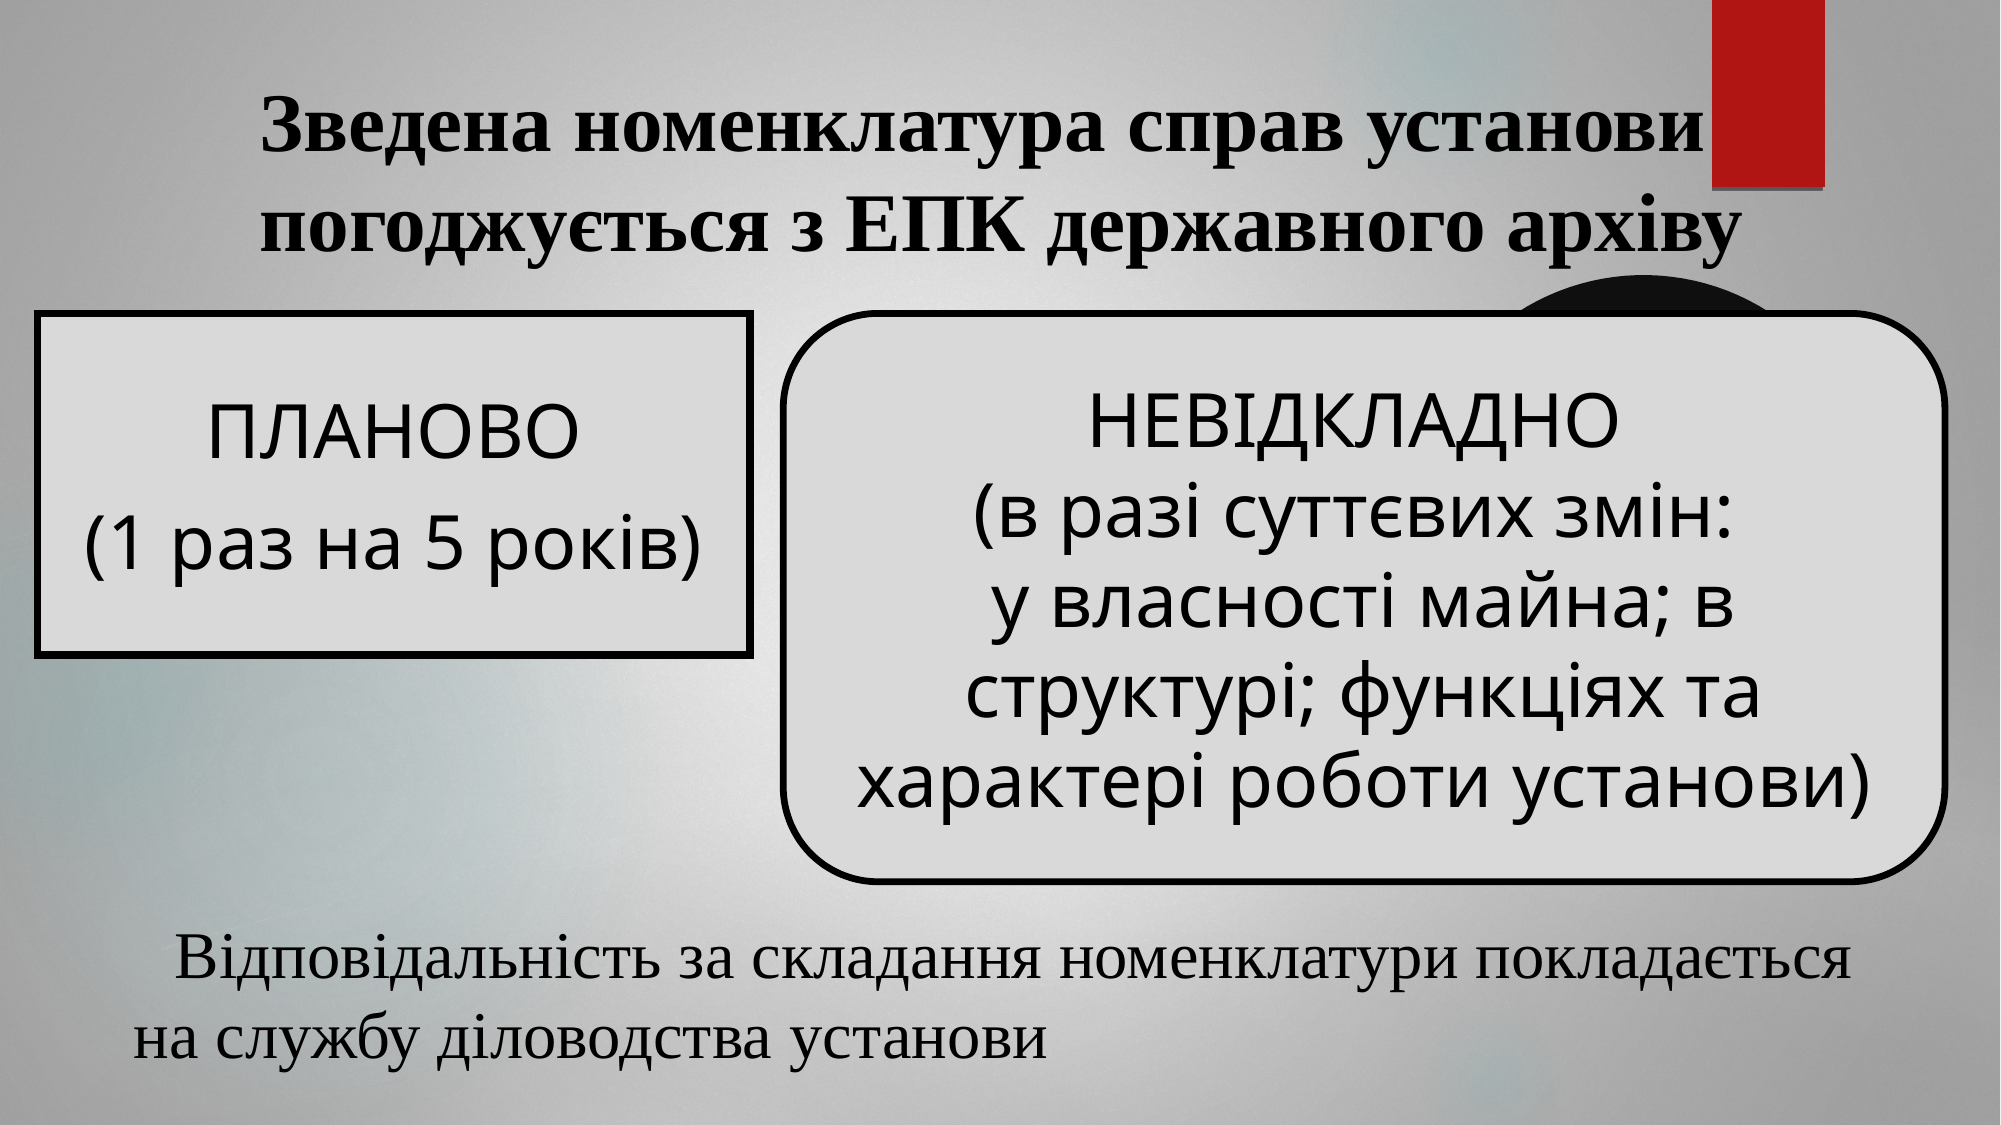

# Зведена номенклатура справ установи погоджується з ЕПК державного архіву
ПЛАНОВО
(1 раз на 5 років)
НЕВІДКЛАДНО
(в разі суттєвих змін:
у власності майна; в структурі; функціях та характері роботи установи)
	Відповідальність за складання номенклатури покладається на службу діловодства установи